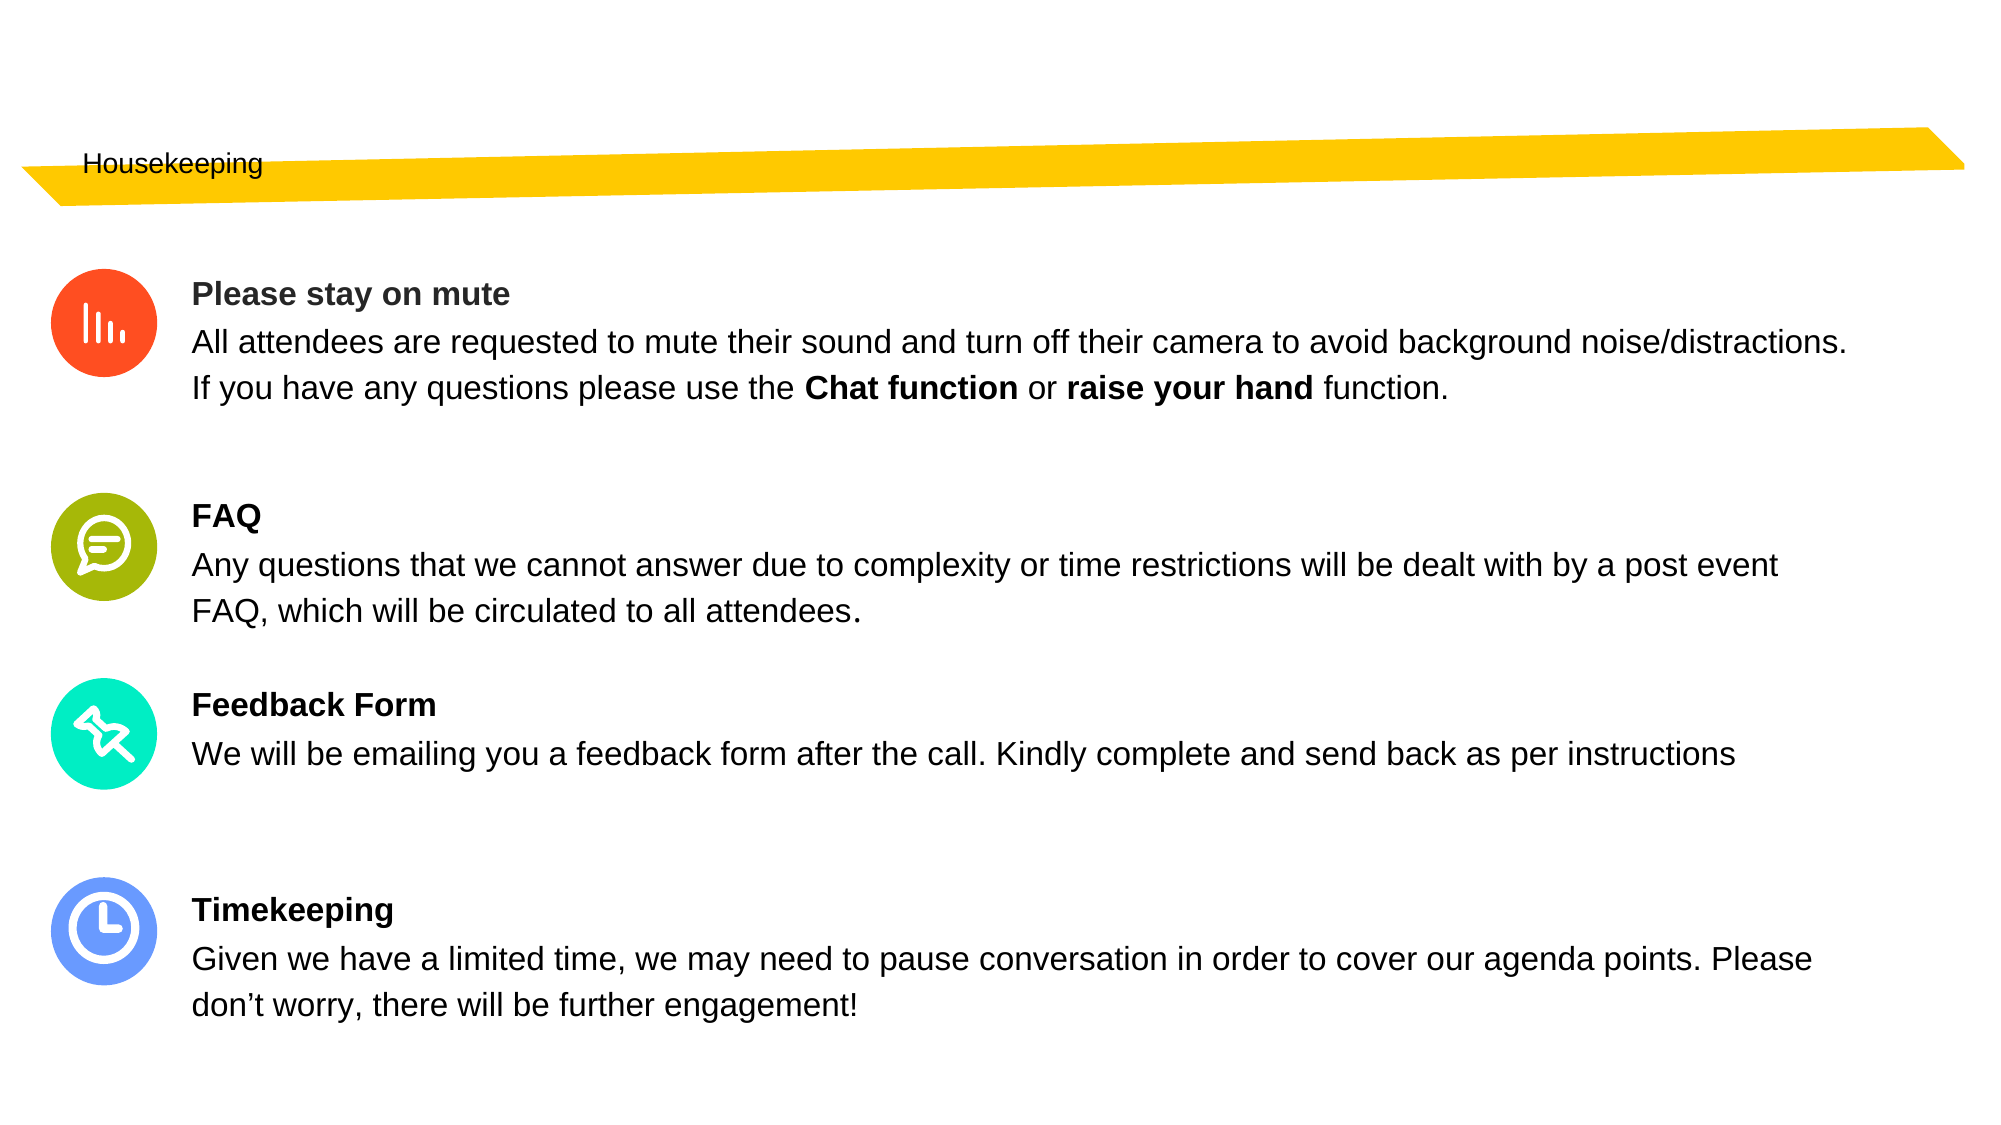

Housekeeping
Please stay on mute
All attendees are requested to mute their sound and turn off their camera to avoid background noise/distractions.
If you have any questions please use the Chat function or raise your hand function.
FAQ
Any questions that we cannot answer due to complexity or time restrictions will be dealt with by a post event FAQ, which will be circulated to all attendees.
Feedback Form
We will be emailing you a feedback form after the call. Kindly complete and send back as per instructions
Timekeeping
Given we have a limited time, we may need to pause conversation in order to cover our agenda points. Please don’t worry, there will be further engagement!